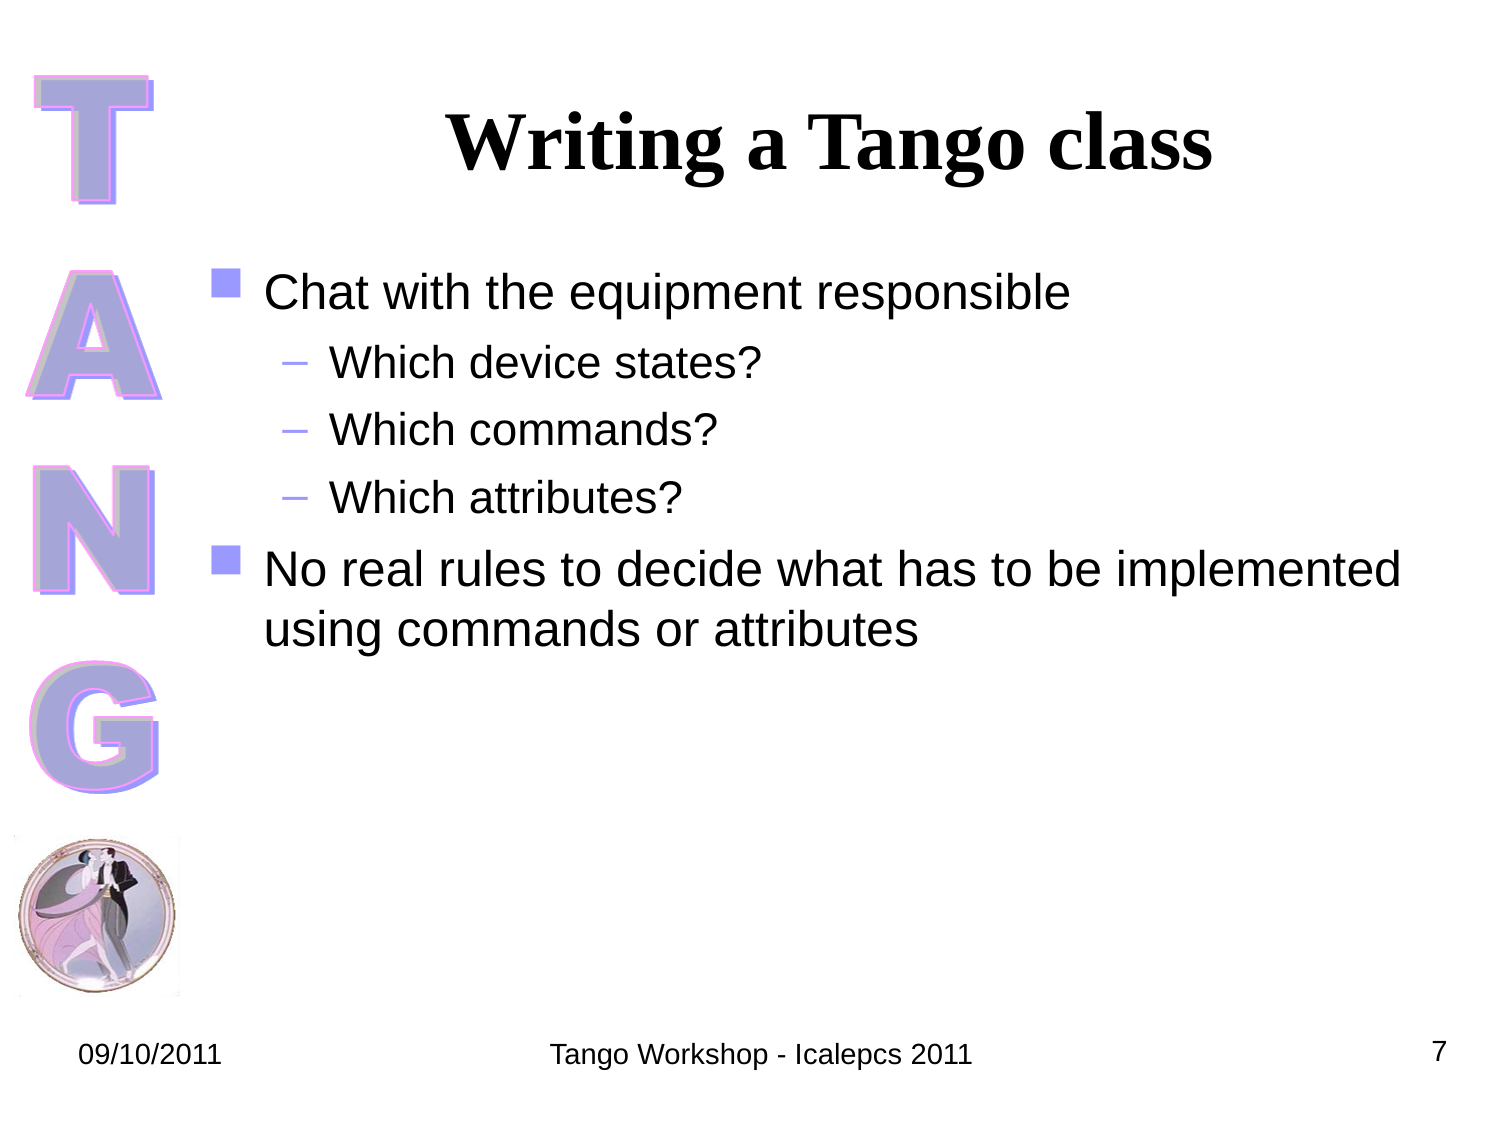

# Writing a Tango class
Chat with the equipment responsible
Which device states?
Which commands?
Which attributes?
No real rules to decide what has to be implemented using commands or attributes
7
09/10/2011
Tango workshop - Icalepcs 2011